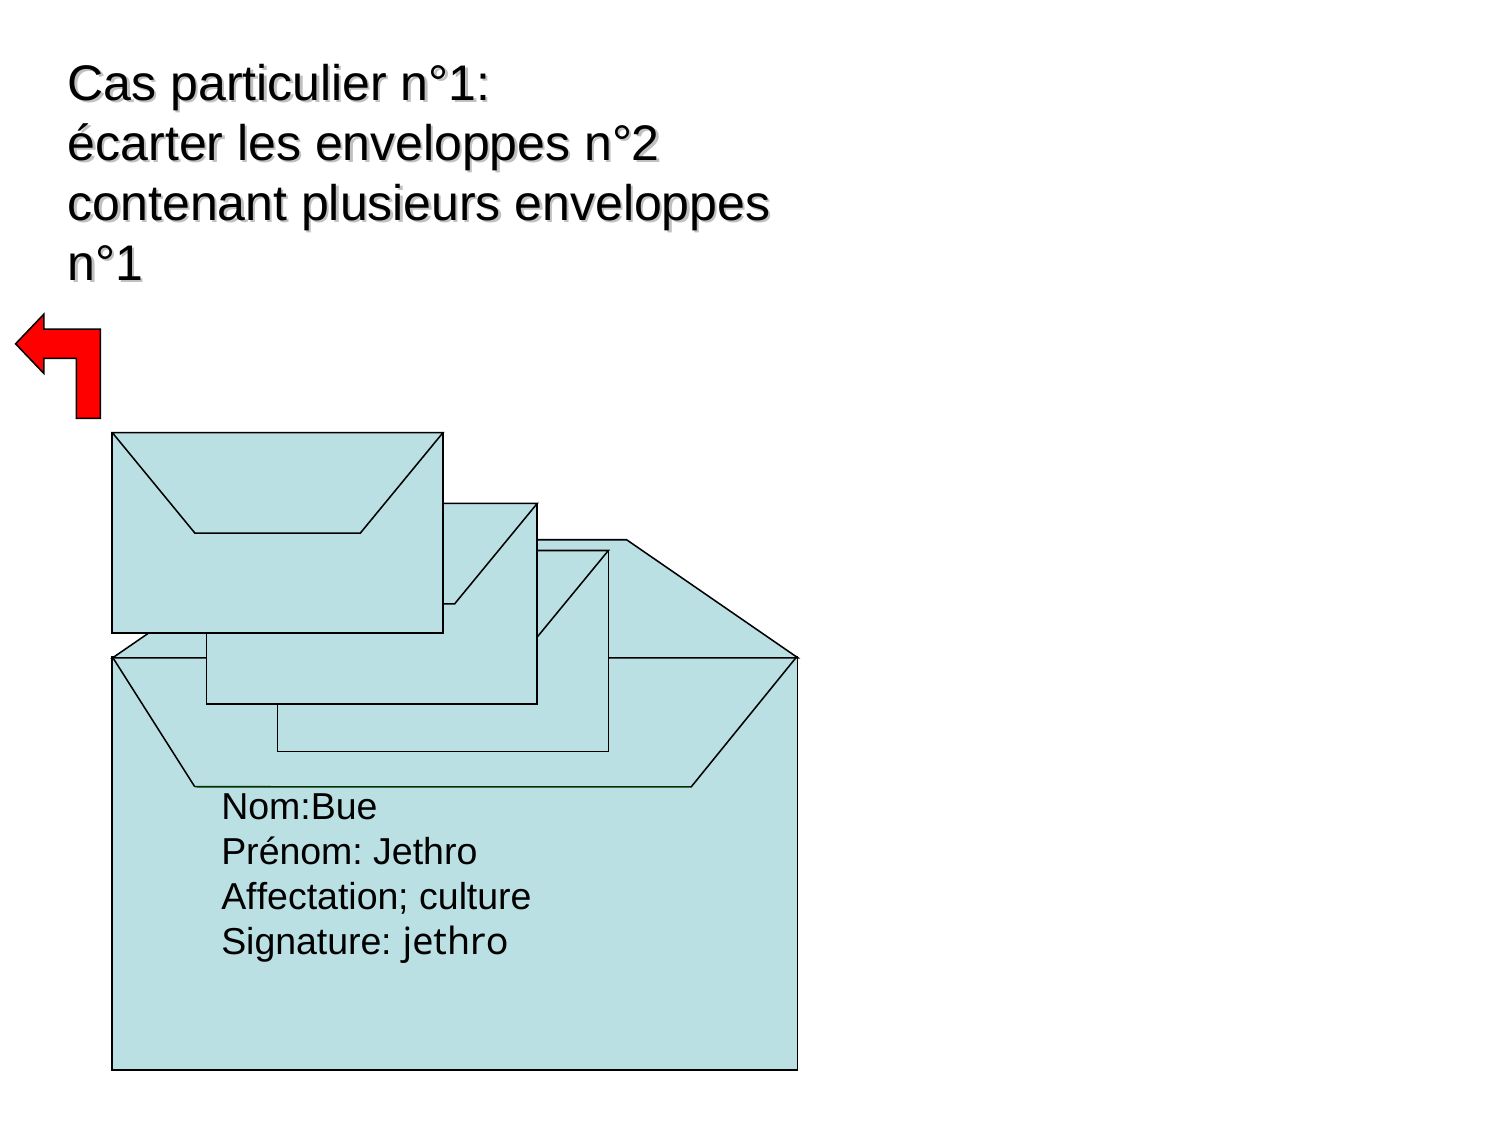

Cas particulier n°1:
écarter les enveloppes n°2 contenant plusieurs enveloppes n°1
Nom:Bue
Prénom: Jethro
Affectation; culture
Signature: jethro